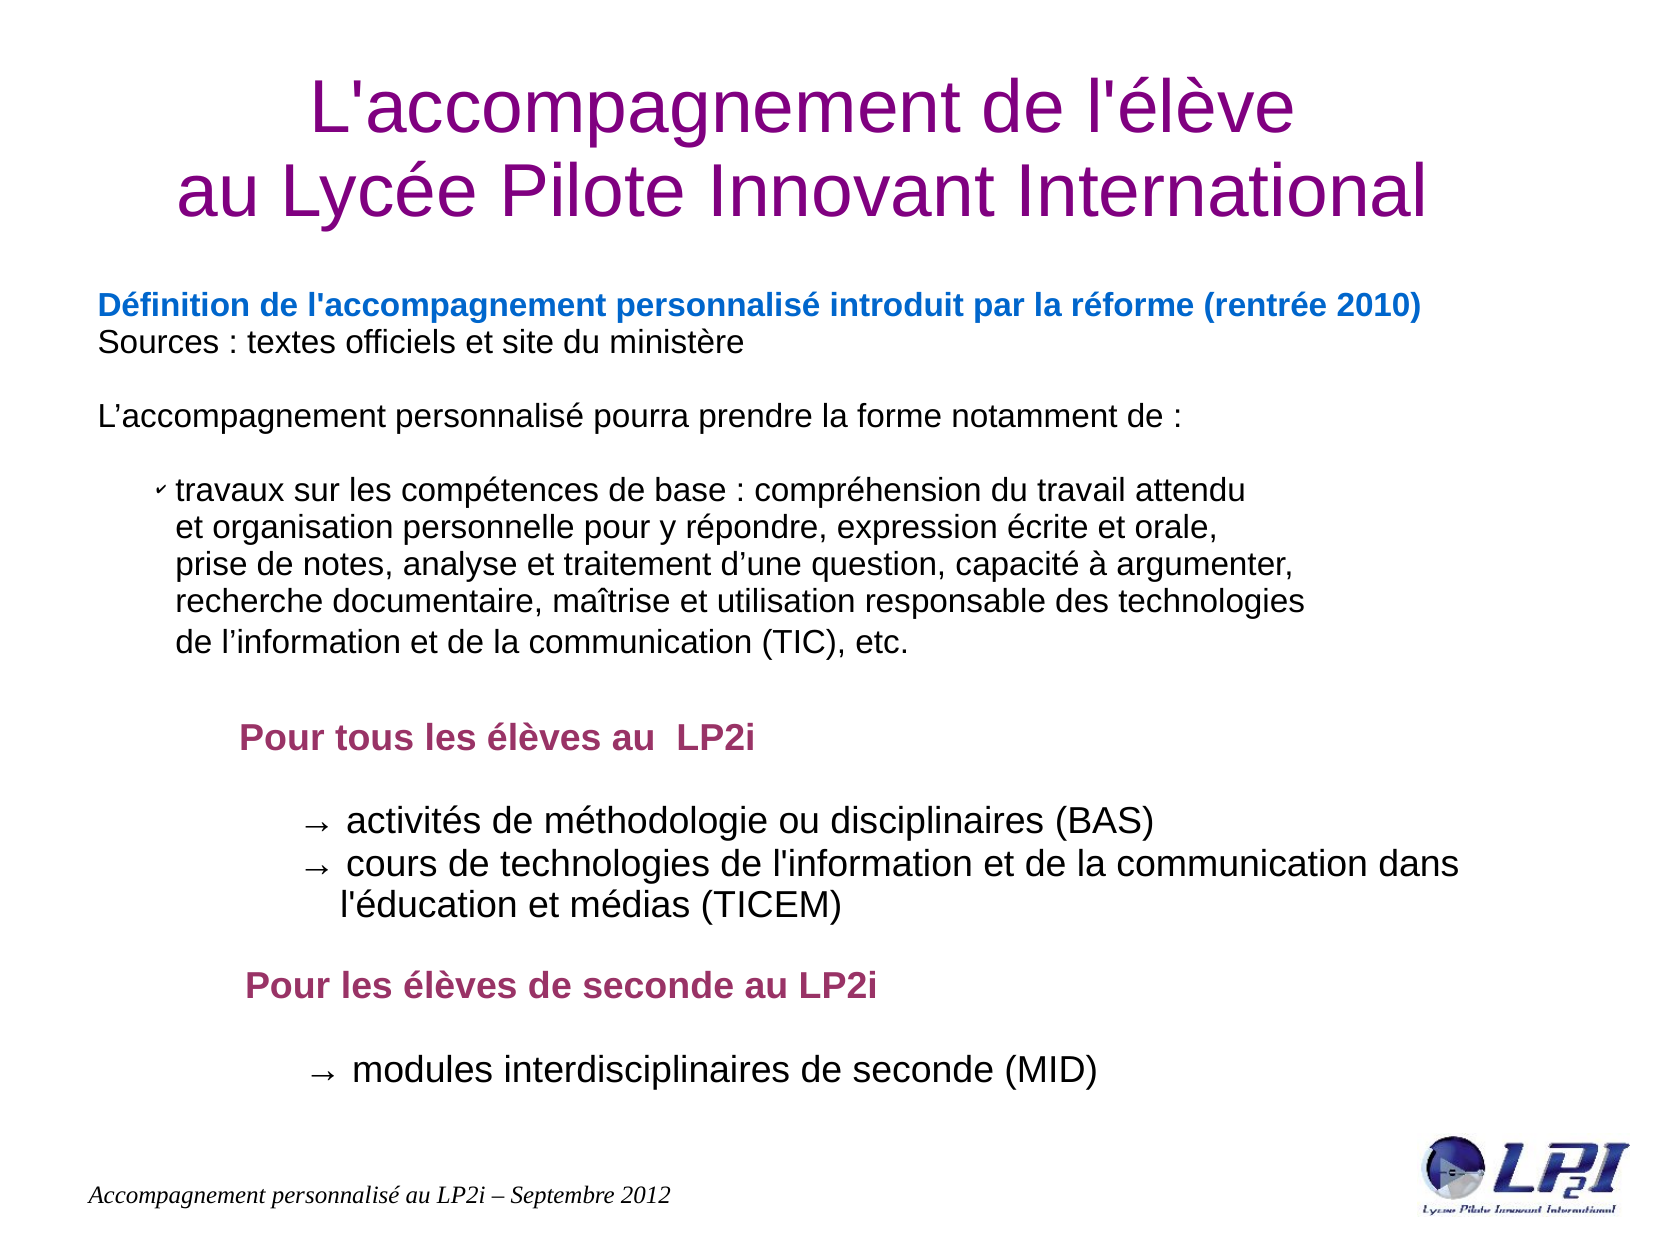

# L'accompagnement de l'élève au Lycée Pilote Innovant International
Définition de l'accompagnement personnalisé introduit par la réforme (rentrée 2010)
Sources : textes officiels et site du ministère
L’accompagnement personnalisé pourra prendre la forme notamment de :
 travaux sur les compétences de base : compréhension du travail attendu
 et organisation personnelle pour y répondre, expression écrite et orale,
 prise de notes, analyse et traitement d’une question, capacité à argumenter,
 recherche documentaire, maîtrise et utilisation responsable des technologies
 de l’information et de la communication (TIC), etc.
Pour tous les élèves au LP2i
→ activités de méthodologie ou disciplinaires (BAS)
→ cours de technologies de l'information et de la communication dans
 l'éducation et médias (TICEM)
Pour les élèves de seconde au LP2i
→ modules interdisciplinaires de seconde (MID)